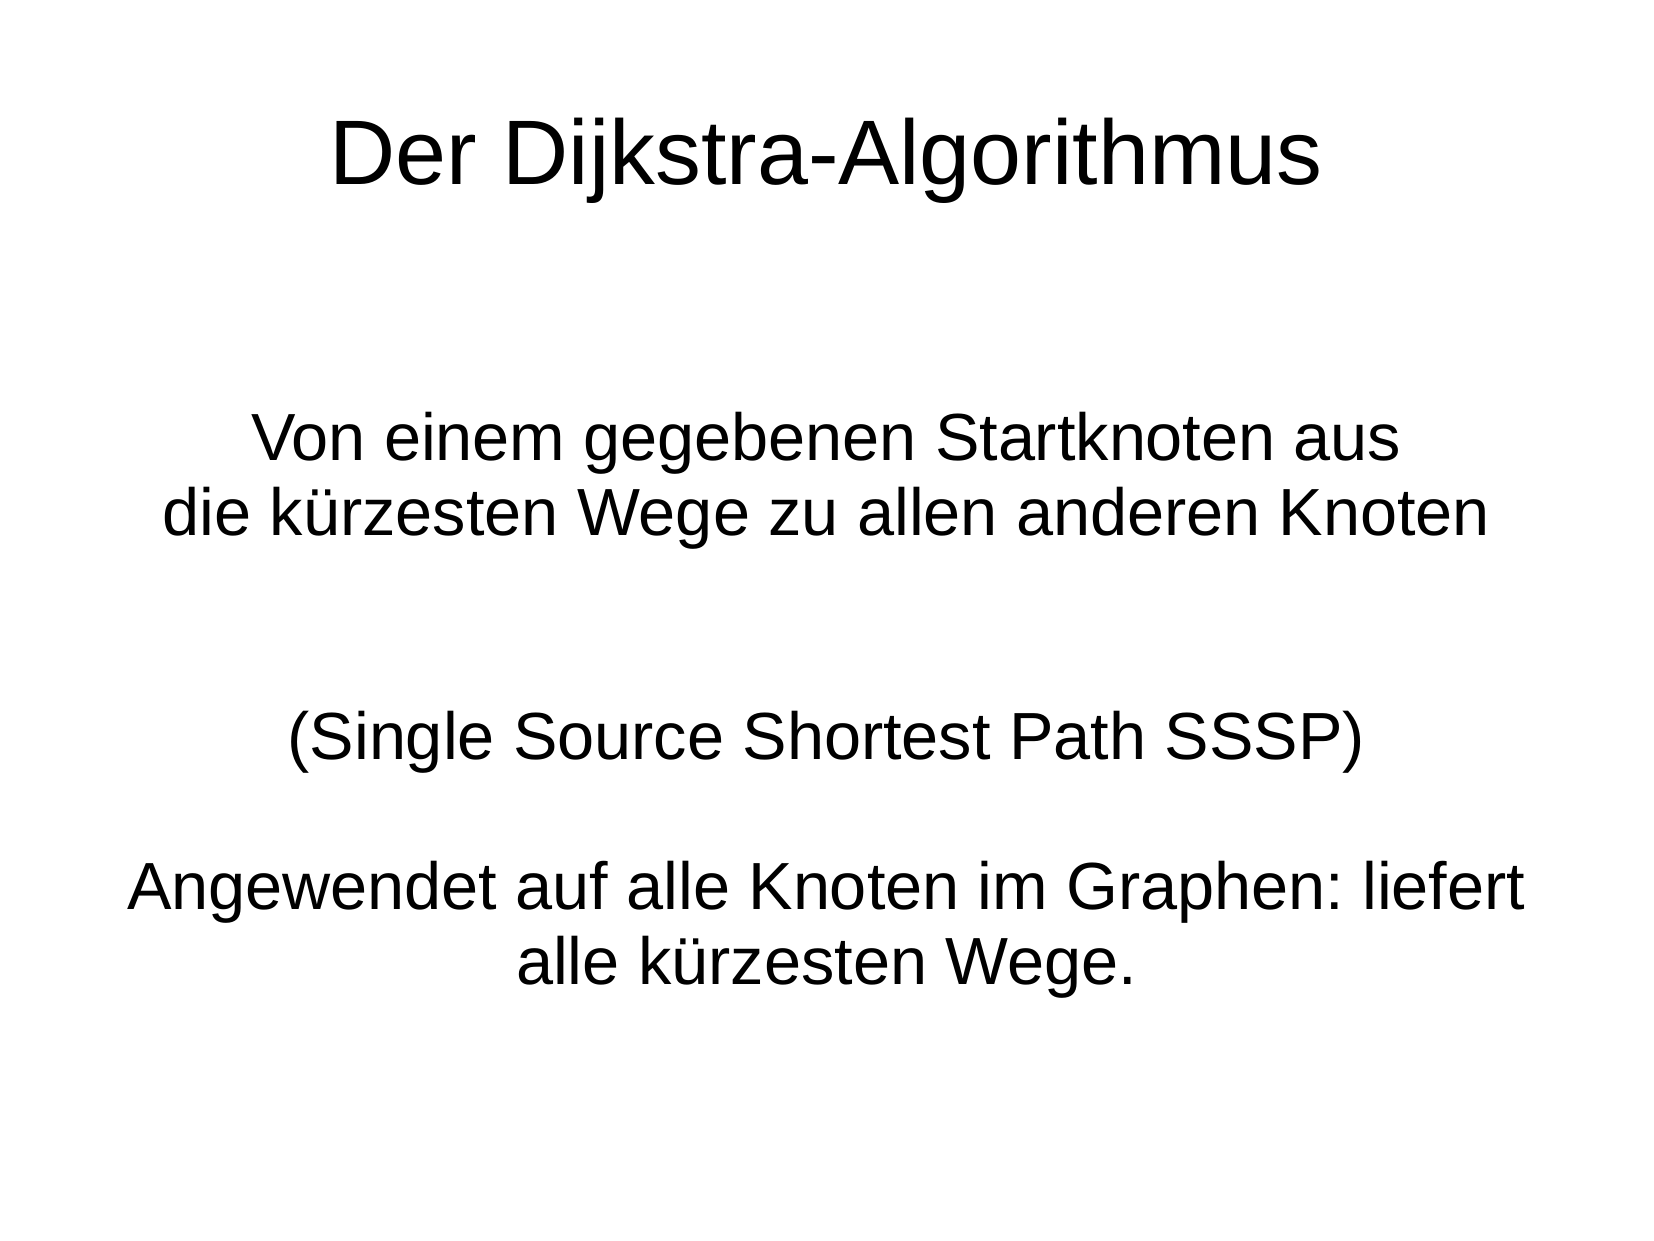

# Der Dijkstra-Algorithmus
Von einem gegebenen Startknoten aus
die kürzesten Wege zu allen anderen Knoten
(Single Source Shortest Path SSSP)
Angewendet auf alle Knoten im Graphen: liefert alle kürzesten Wege.